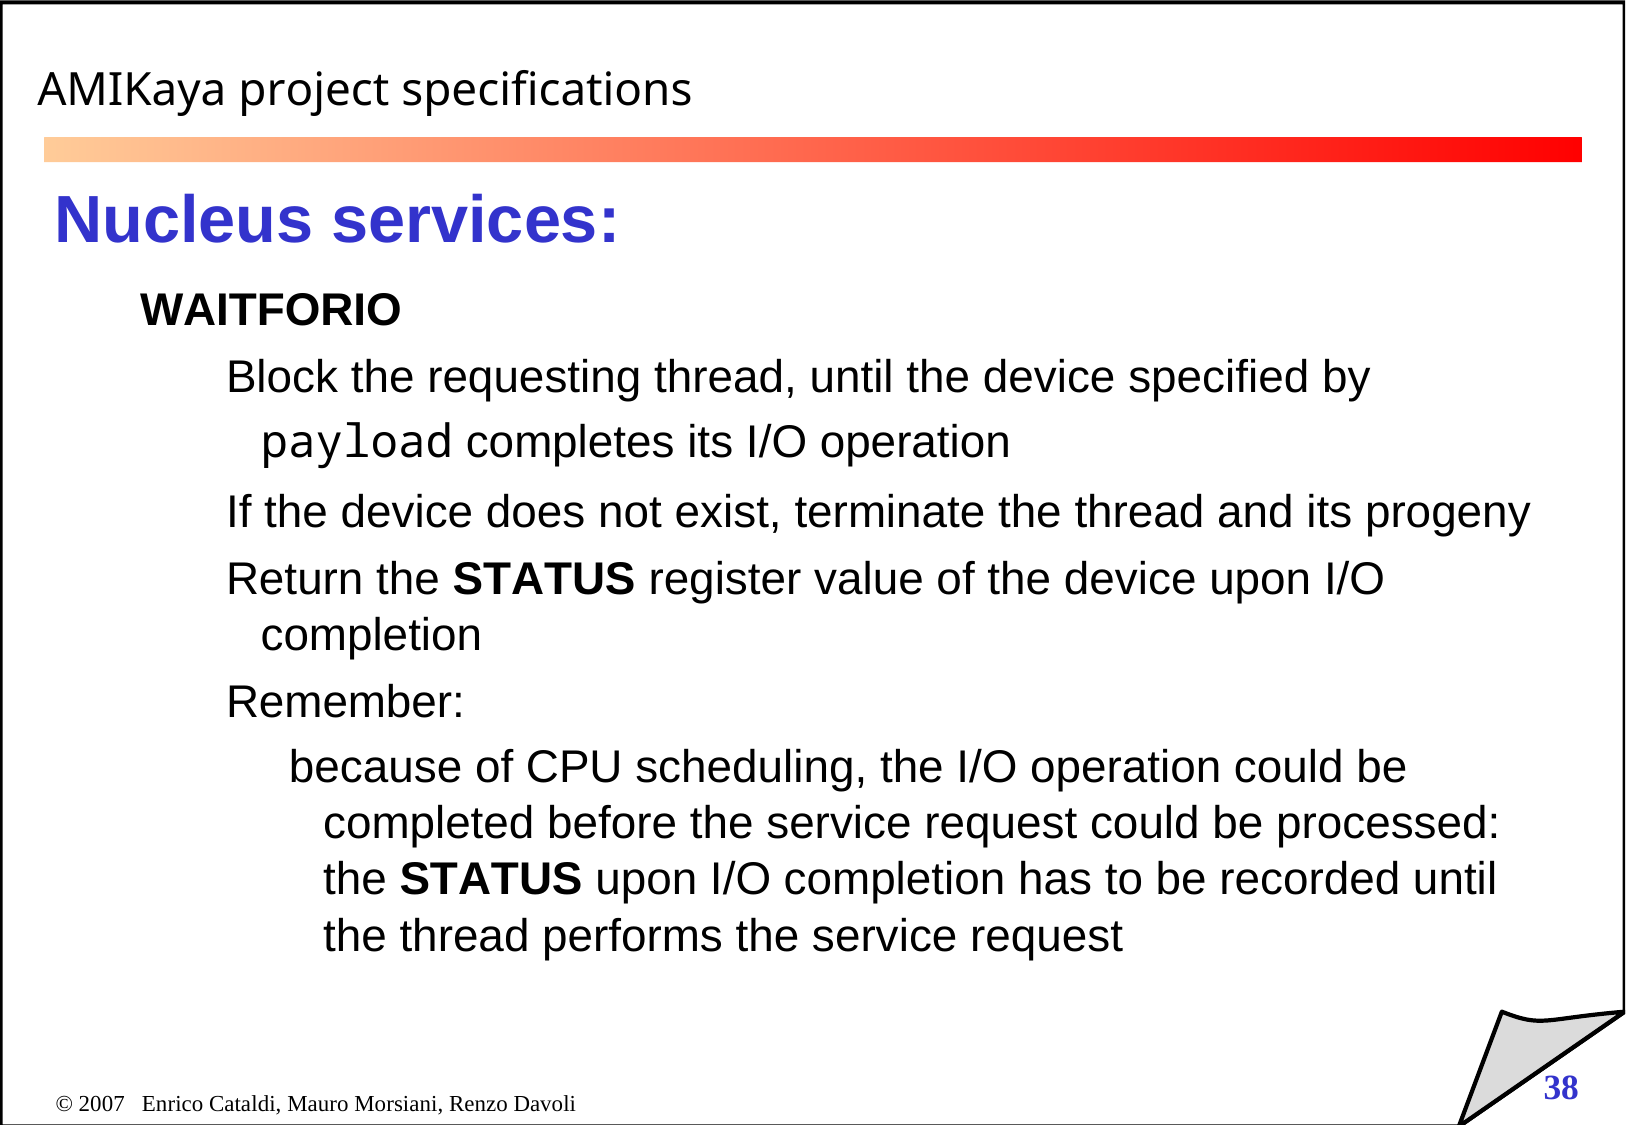

# AMIKaya project specifications
Nucleus services:
WAITFORIO
Block the requesting thread, until the device specified by payload completes its I/O operation
If the device does not exist, terminate the thread and its progeny
Return the STATUS register value of the device upon I/O completion
Remember:
because of CPU scheduling, the I/O operation could be completed before the service request could be processed: the STATUS upon I/O completion has to be recorded until the thread performs the service request